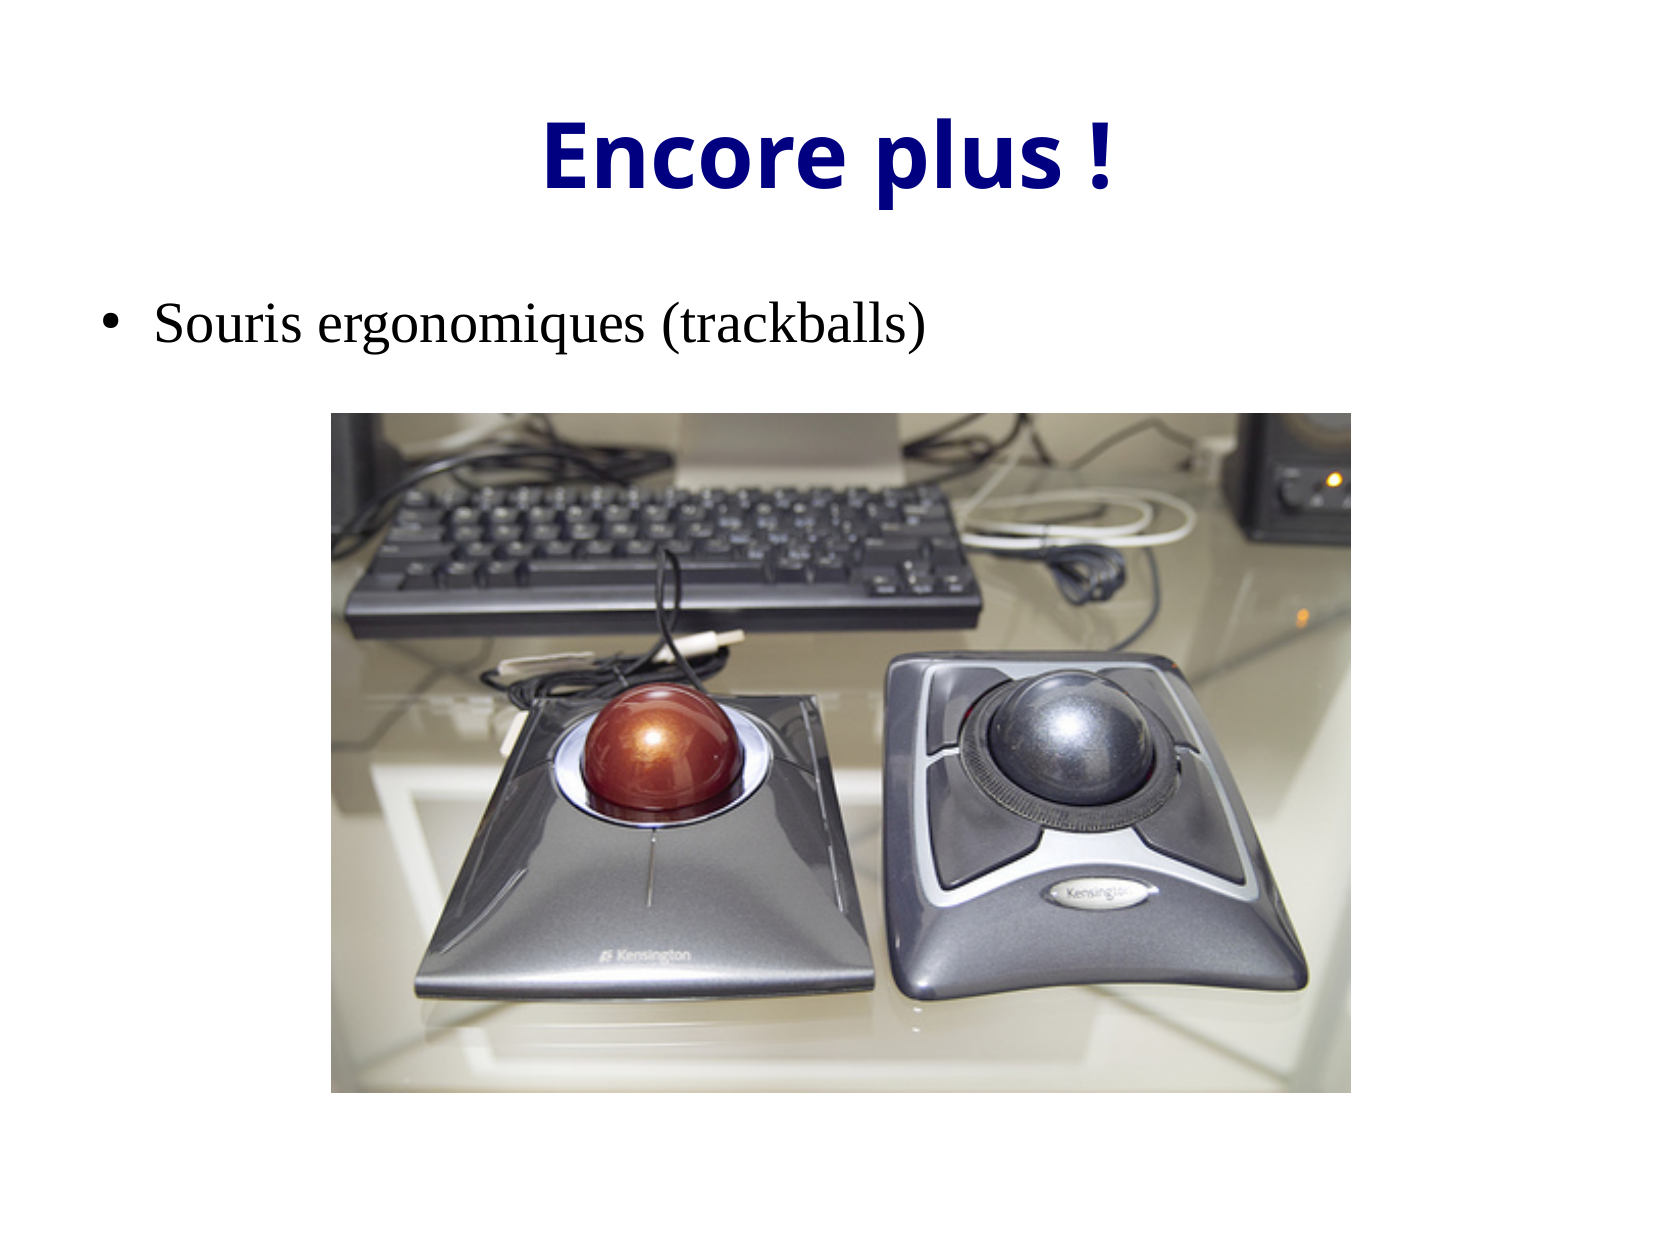

# Encore plus !
Souris ergonomiques (trackballs)